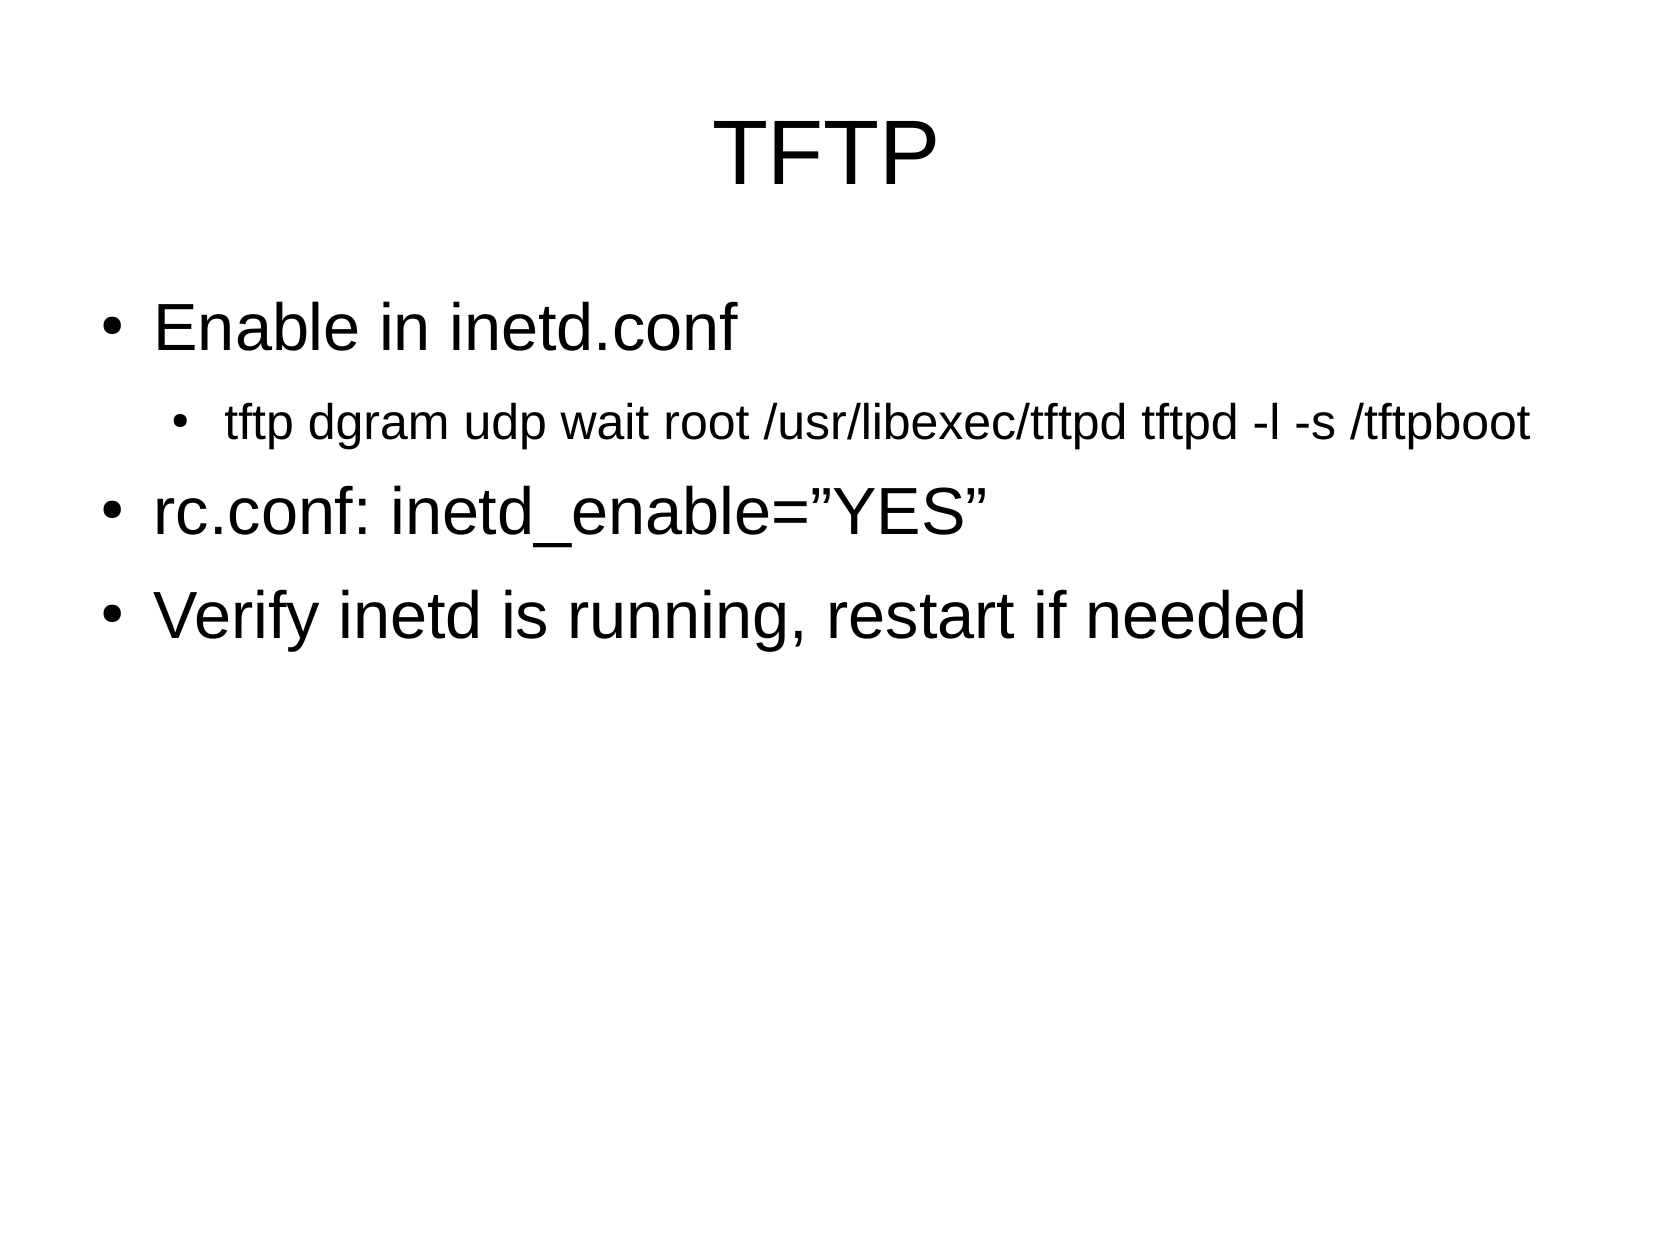

# TFTP
Enable in inetd.conf
tftp dgram udp wait root /usr/libexec/tftpd tftpd -l -s /tftpboot
rc.conf: inetd_enable=”YES”
Verify inetd is running, restart if needed